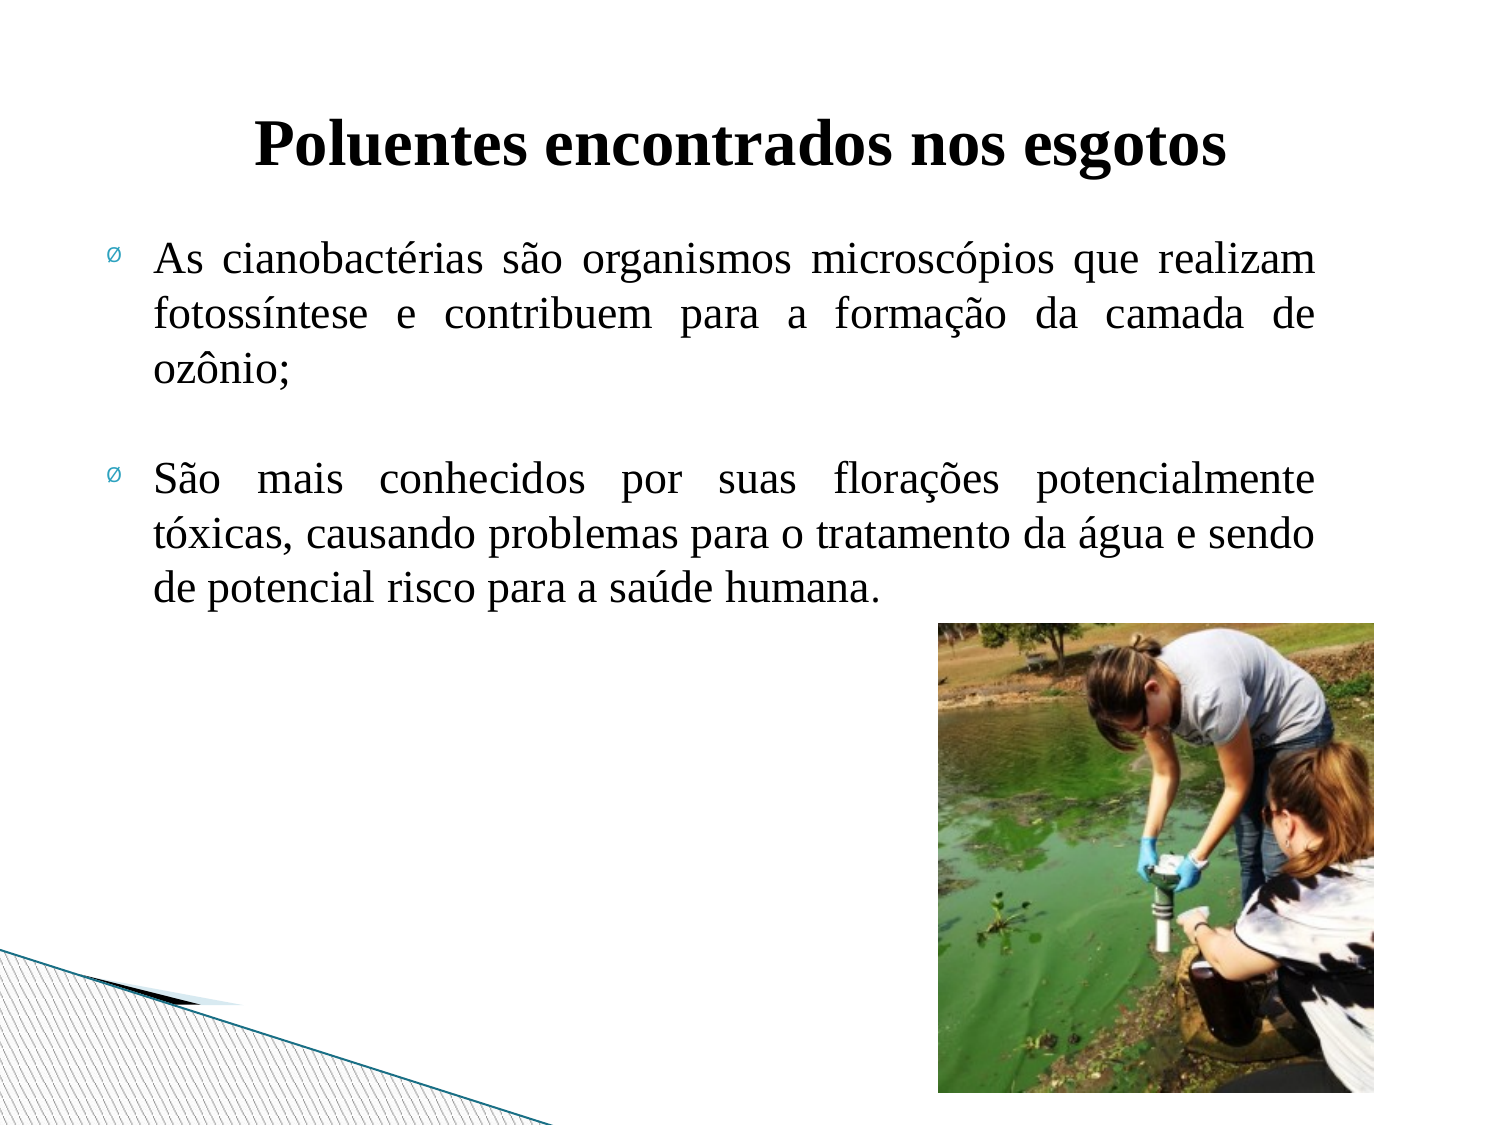

# Poluentes encontrados nos esgotos
As cianobactérias são organismos microscópios que realizam fotossíntese e contribuem para a formação da camada de ozônio;
São mais conhecidos por suas florações potencialmente tóxicas, causando problemas para o tratamento da água e sendo de potencial risco para a saúde humana.